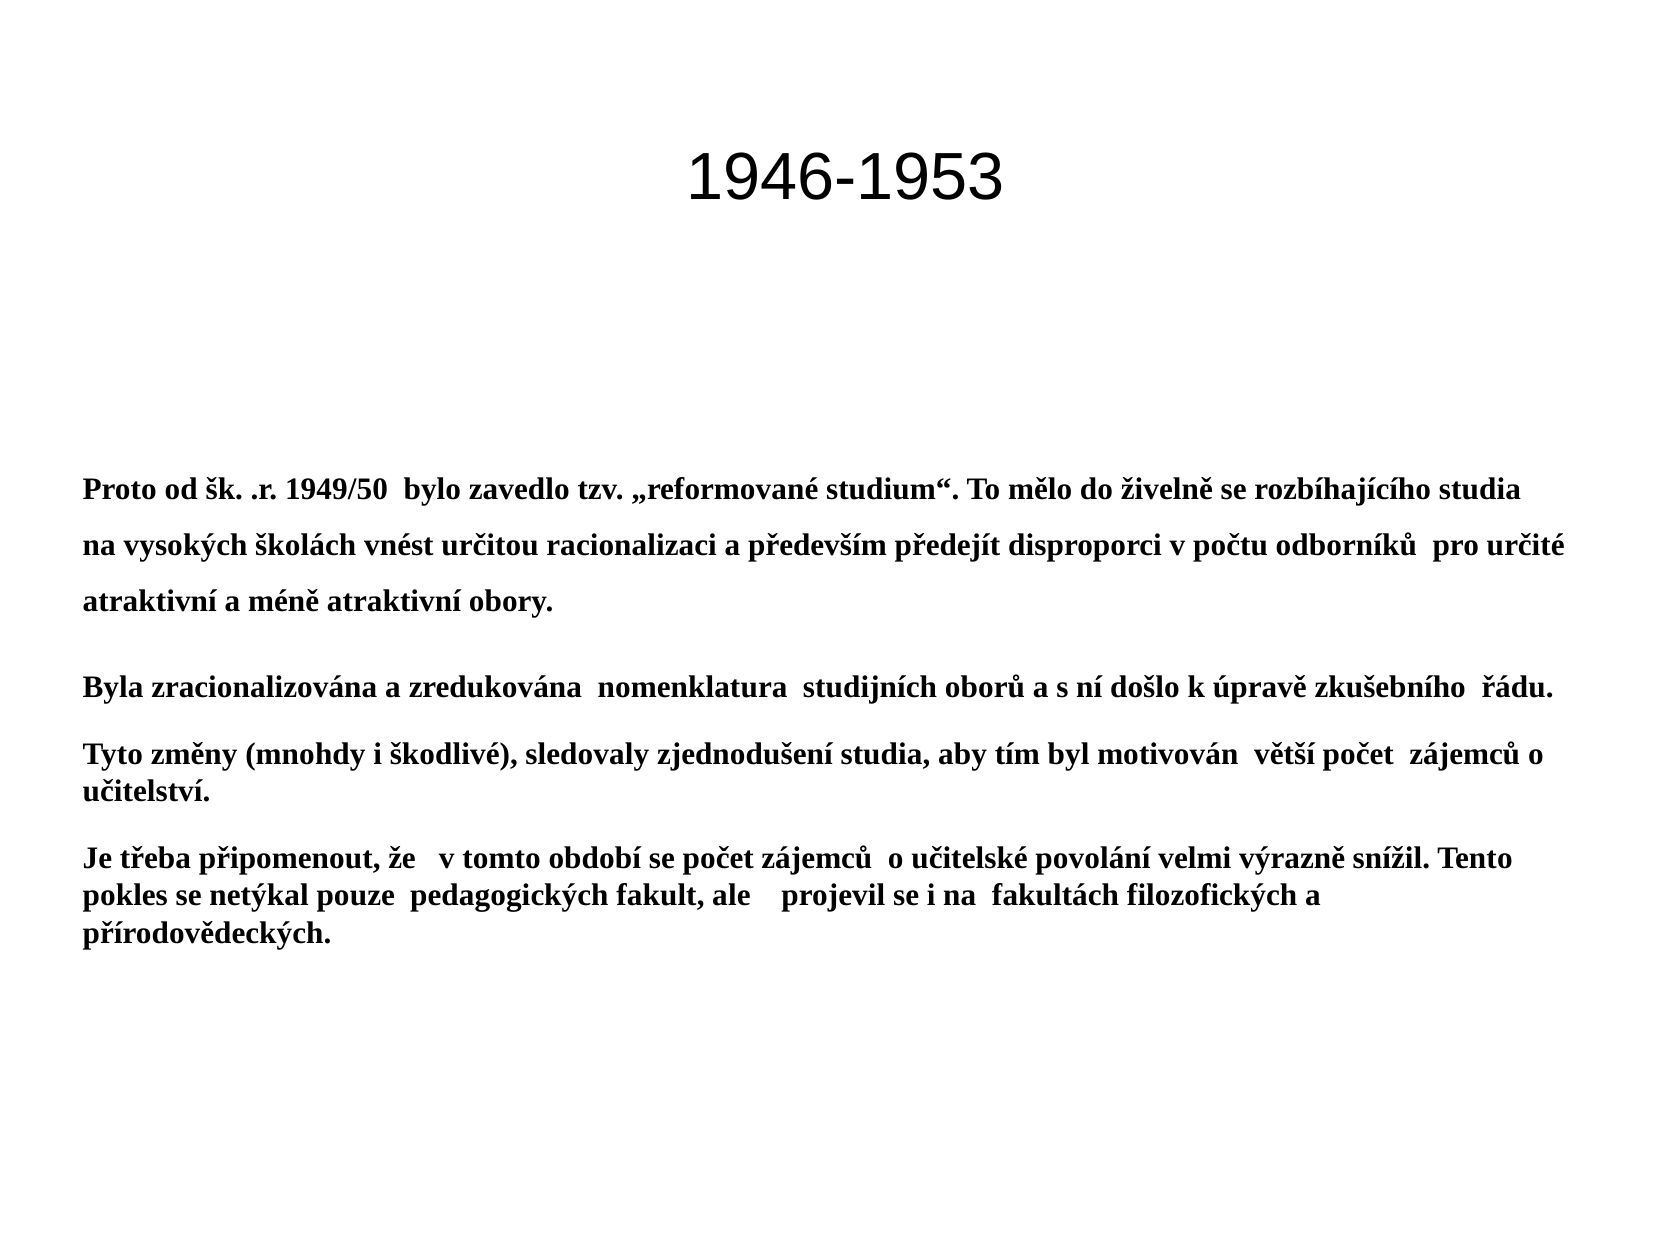

# 1946-1953
Proto od šk. .r. 1949/50 bylo zavedlo tzv. „reformované studium“. To mělo do živelně se rozbíhajícího studia na vysokých školách vnést určitou racionalizaci a především předejít disproporci v počtu odborníků pro určité atraktivní a méně atraktivní obory.
Byla zracionalizována a zredukována nomenklatura studijních oborů a s ní došlo k úpravě zkušebního řádu.
Tyto změny (mnohdy i škodlivé), sledovaly zjednodušení studia, aby tím byl motivován větší počet zájemců o učitelství.
Je třeba připomenout, že v tomto období se počet zájemců o učitelské povolání velmi výrazně snížil. Tento pokles se netýkal pouze pedagogických fakult, ale projevil se i na fakultách filozofických a přírodovědeckých.